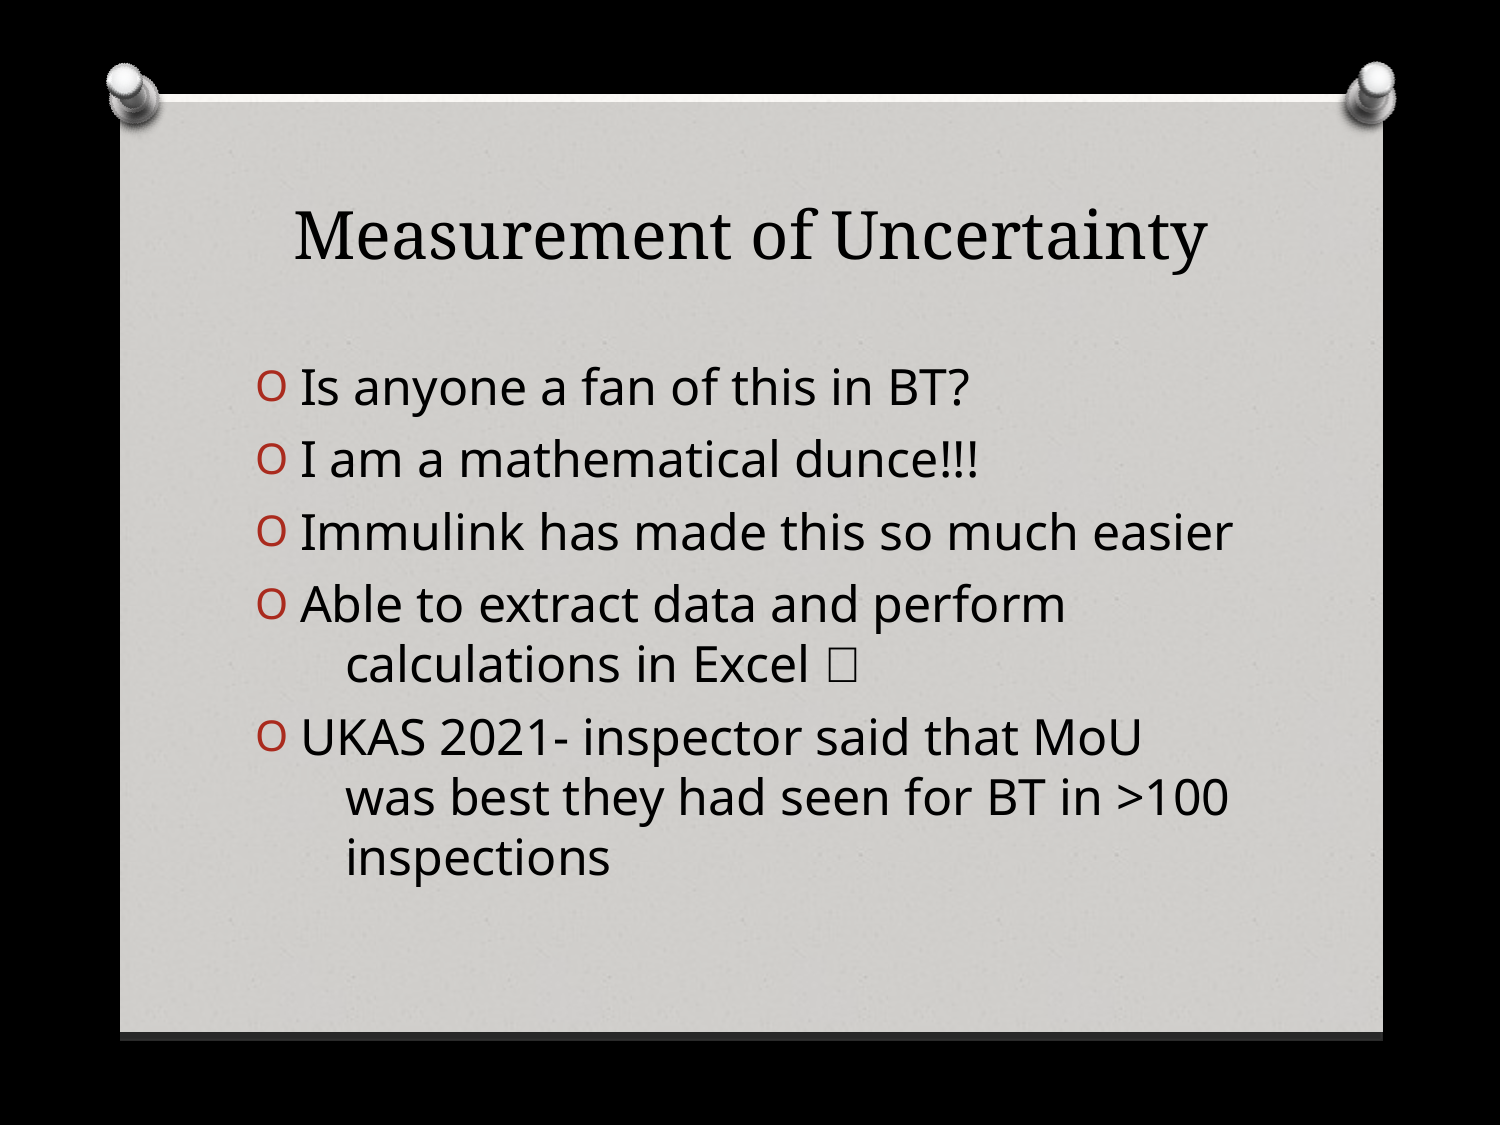

# Measurement of Uncertainty
Is anyone a fan of this in BT?
I am a mathematical dunce!!!
Immulink has made this so much easier
Able to extract data and perform calculations in Excel 
UKAS 2021- inspector said that MoU was best they had seen for BT in >100 inspections